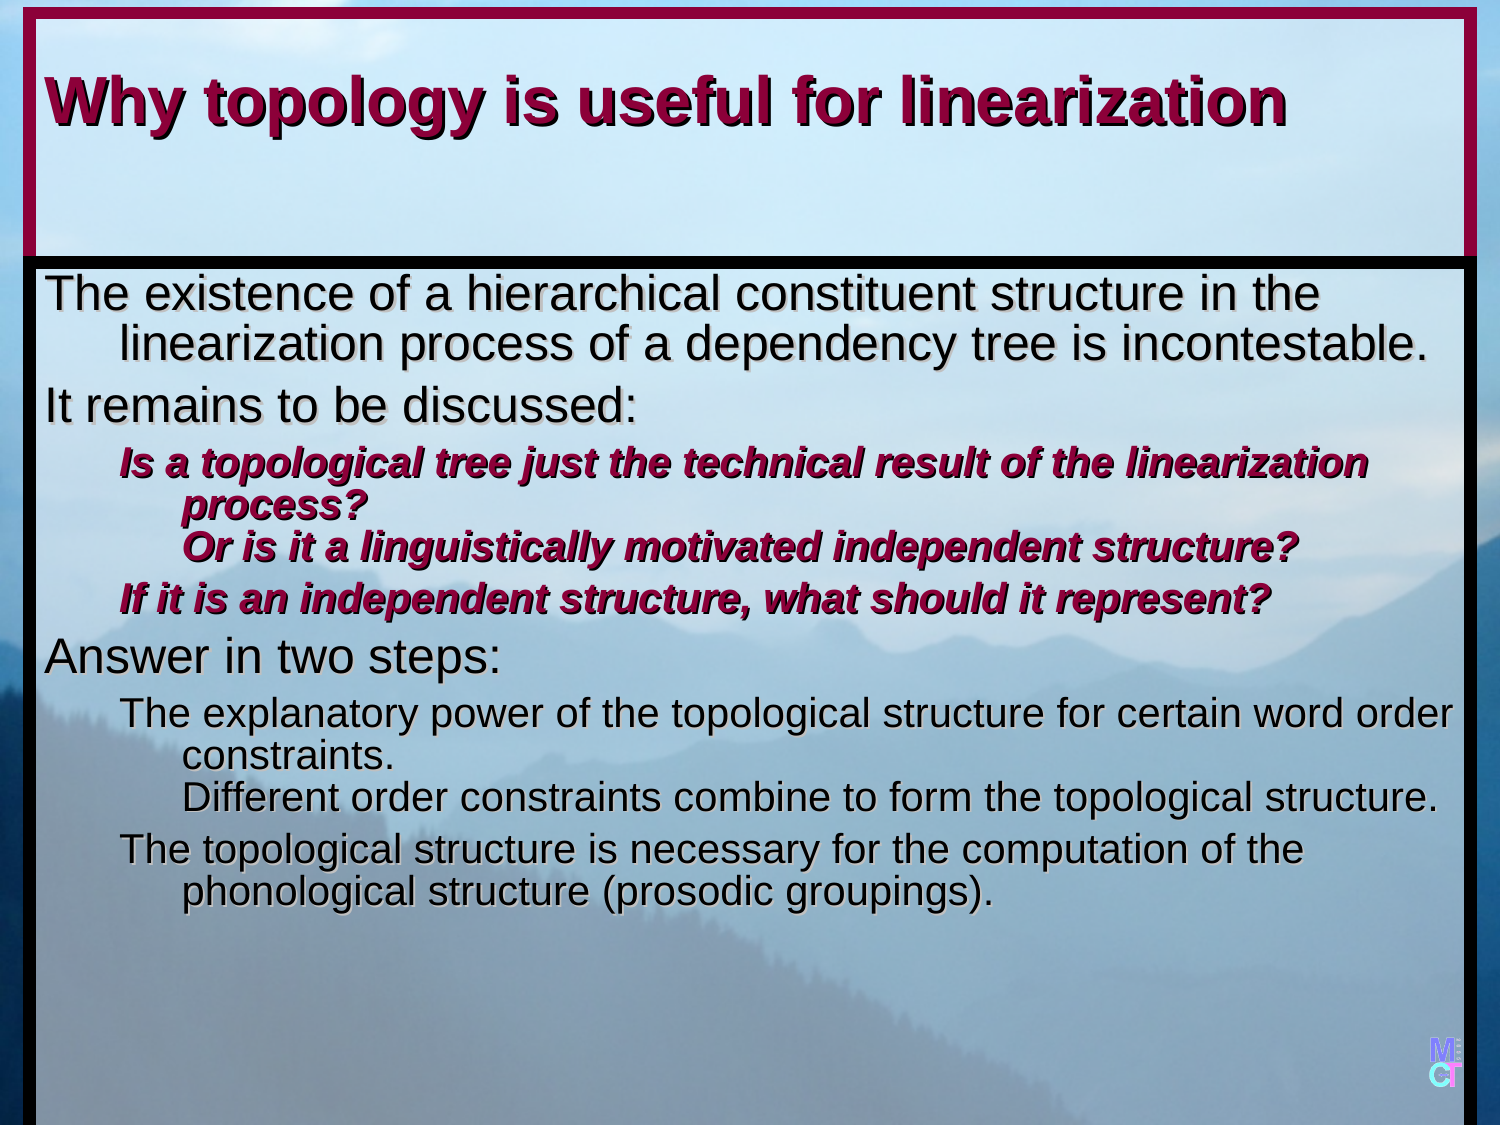

# Why topology is useful for linearization
The existence of a hierarchical constituent structure in the linearization process of a dependency tree is incontestable.
It remains to be discussed:
Is a topological tree just the technical result of the linearization process?
Or is it a linguistically motivated independent structure?
If it is an independent structure, what should it represent?
Answer in two steps:
The explanatory power of the topological structure for certain word order constraints.
Different order constraints combine to form the topological structure.
The topological structure is necessary for the computation of the phonological structure (prosodic groupings).